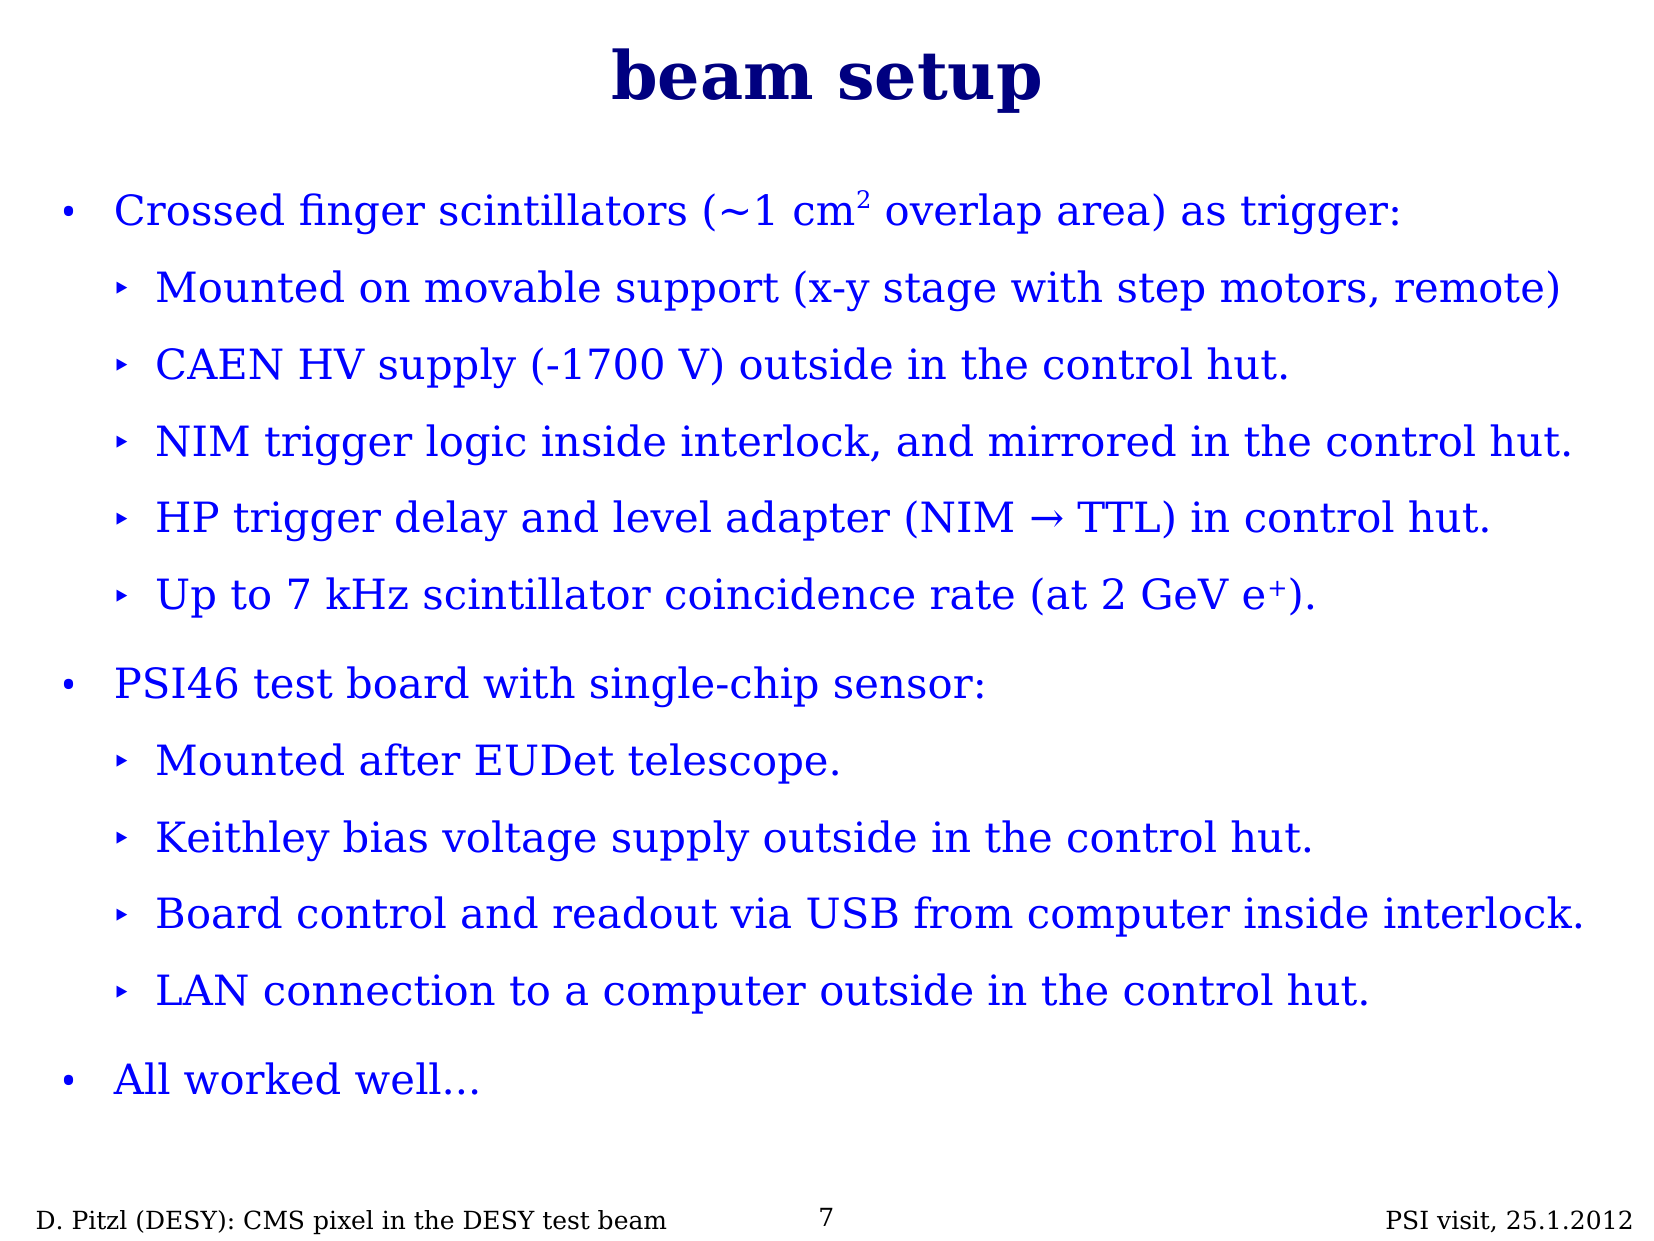

# beam setup
Crossed finger scintillators (~1 cm2 overlap area) as trigger:
Mounted on movable support (x-y stage with step motors, remote)
CAEN HV supply (-1700 V) outside in the control hut.
NIM trigger logic inside interlock, and mirrored in the control hut.
HP trigger delay and level adapter (NIM → TTL) in control hut.
Up to 7 kHz scintillator coincidence rate (at 2 GeV e+).
PSI46 test board with single-chip sensor:
Mounted after EUDet telescope.
Keithley bias voltage supply outside in the control hut.
Board control and readout via USB from computer inside interlock.
LAN connection to a computer outside in the control hut.
All worked well...